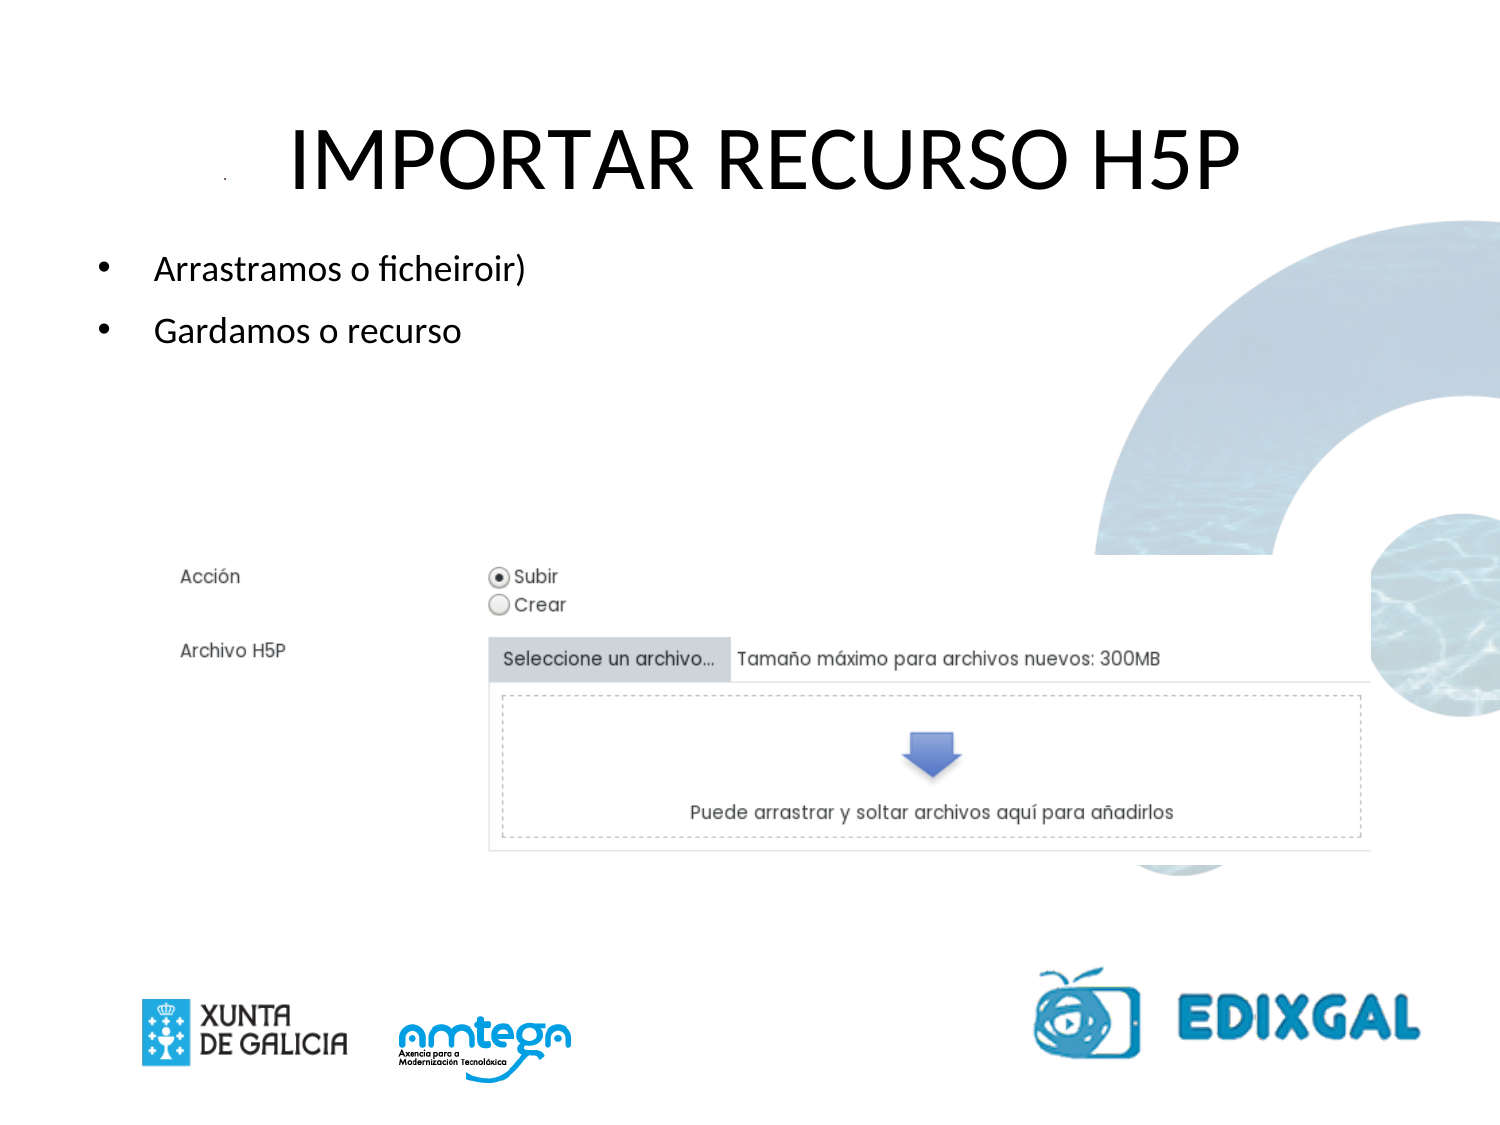

IMPORTAR RECURSO H5P
# Arrastramos o ficheiroir)
Gardamos o recurso